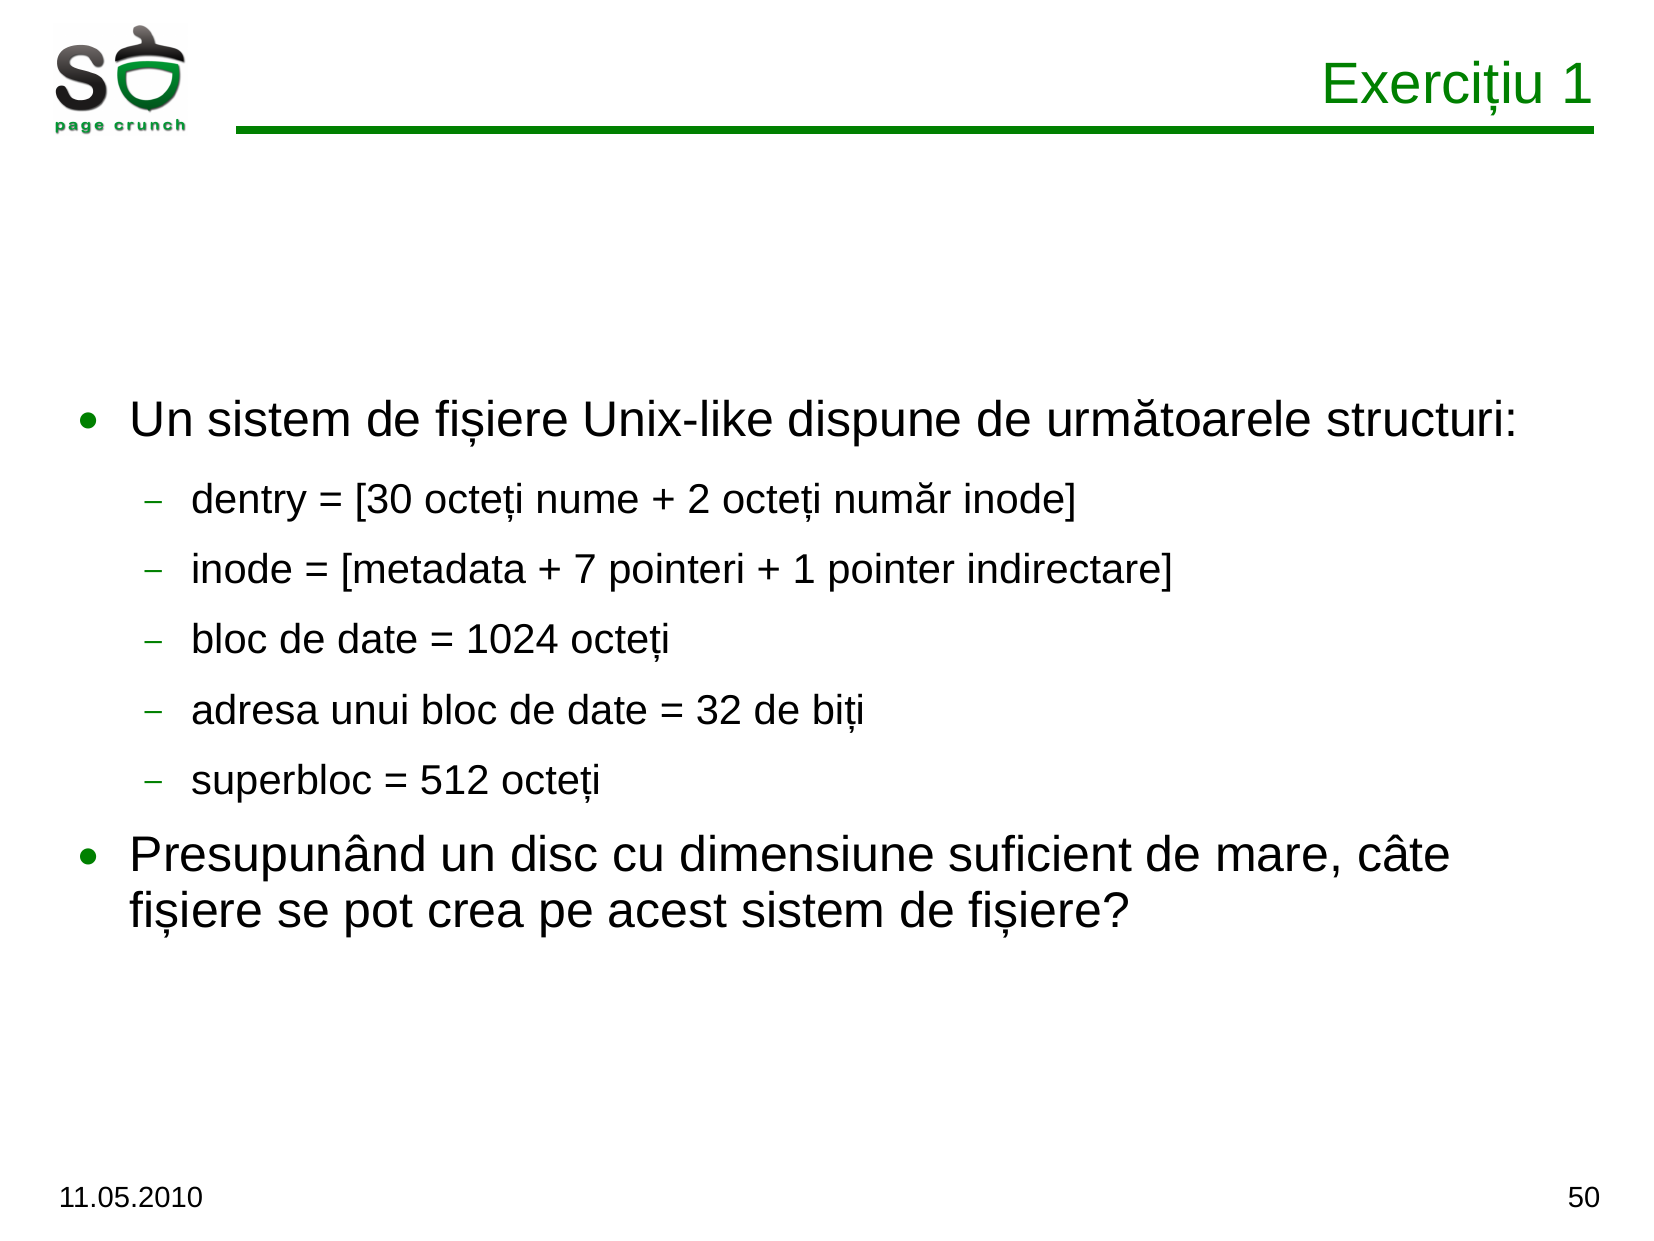

# Exercițiu 1
Un sistem de fișiere Unix-like dispune de următoarele structuri:
dentry = [30 octeți nume + 2 octeți număr inode]
inode = [metadata + 7 pointeri + 1 pointer indirectare]
bloc de date = 1024 octeți
adresa unui bloc de date = 32 de biți
superbloc = 512 octeți
Presupunând un disc cu dimensiune suficient de mare, câte fișiere se pot crea pe acest sistem de fișiere?
11.05.2010
50